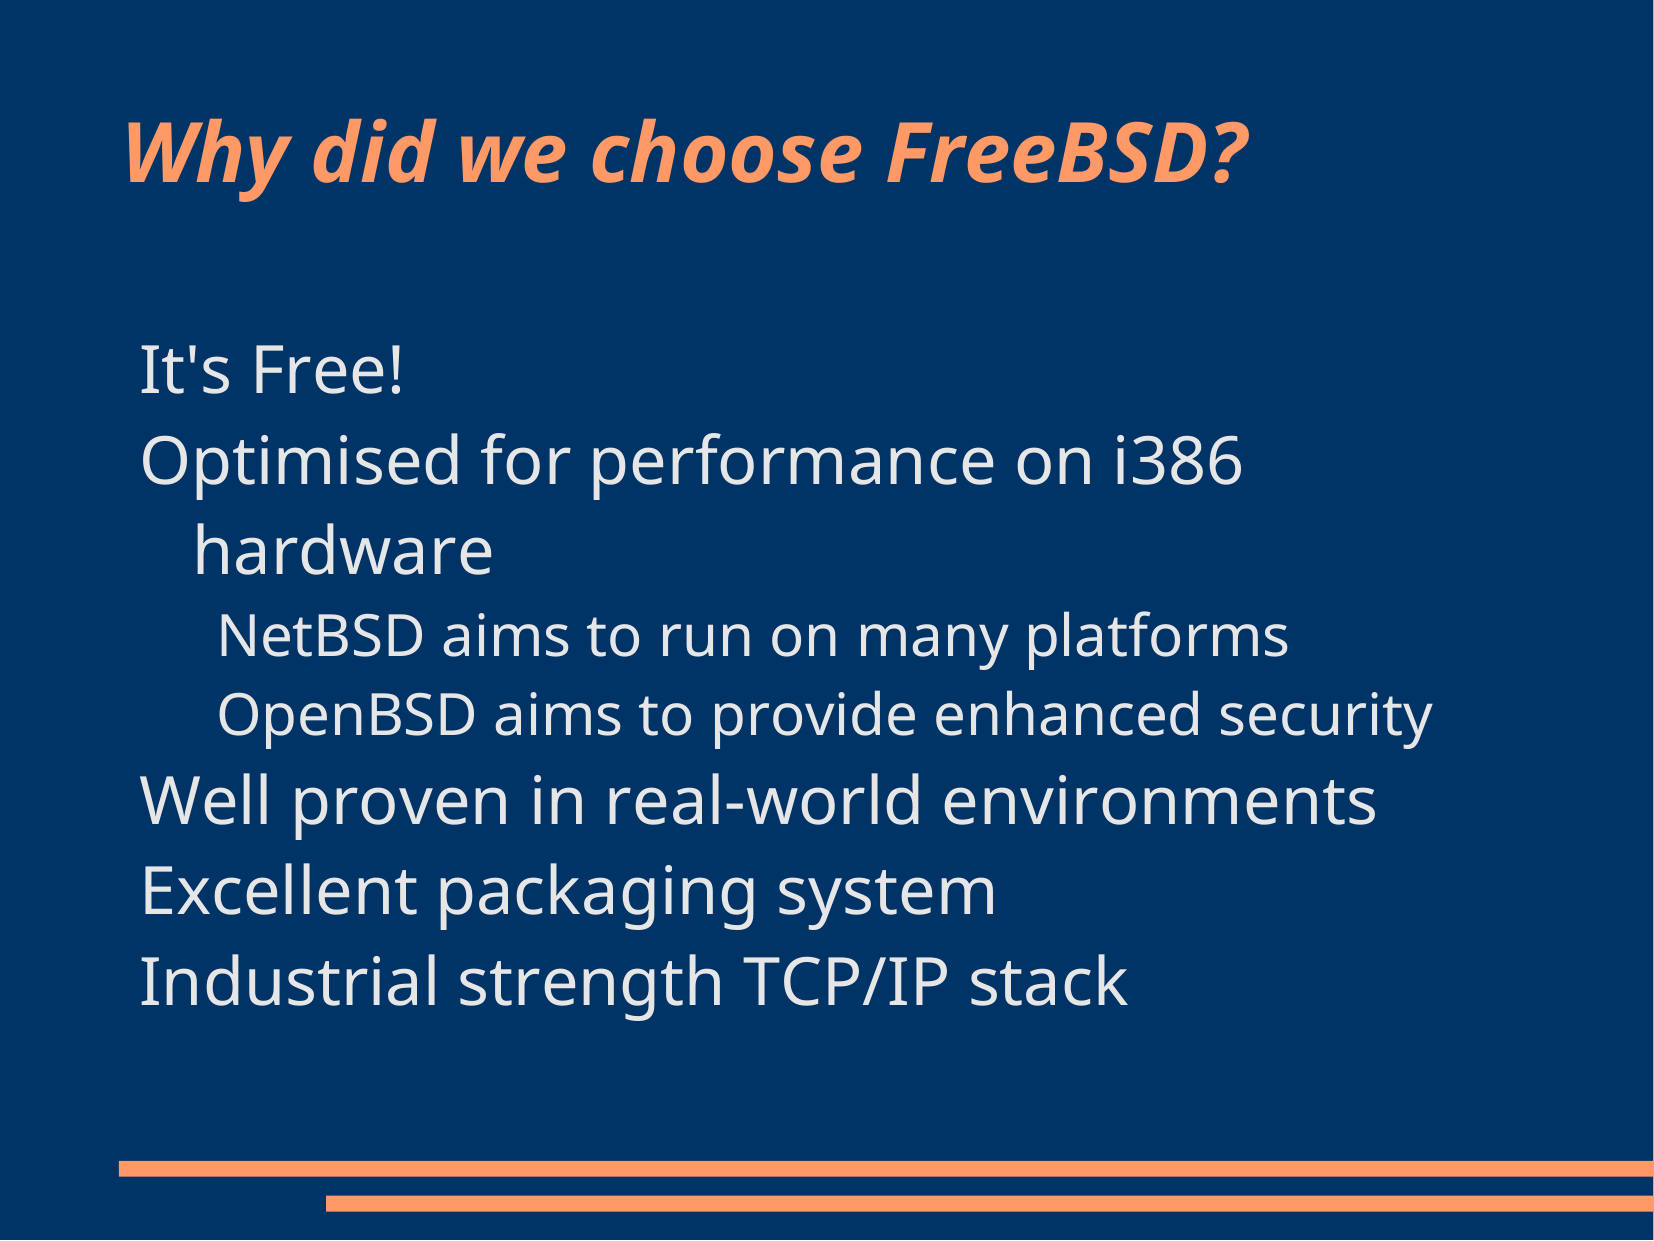

# Why did we choose FreeBSD?
It's Free!
Optimised for performance on i386 hardware
NetBSD aims to run on many platforms
OpenBSD aims to provide enhanced security
Well proven in real-world environments
Excellent packaging system
Industrial strength TCP/IP stack